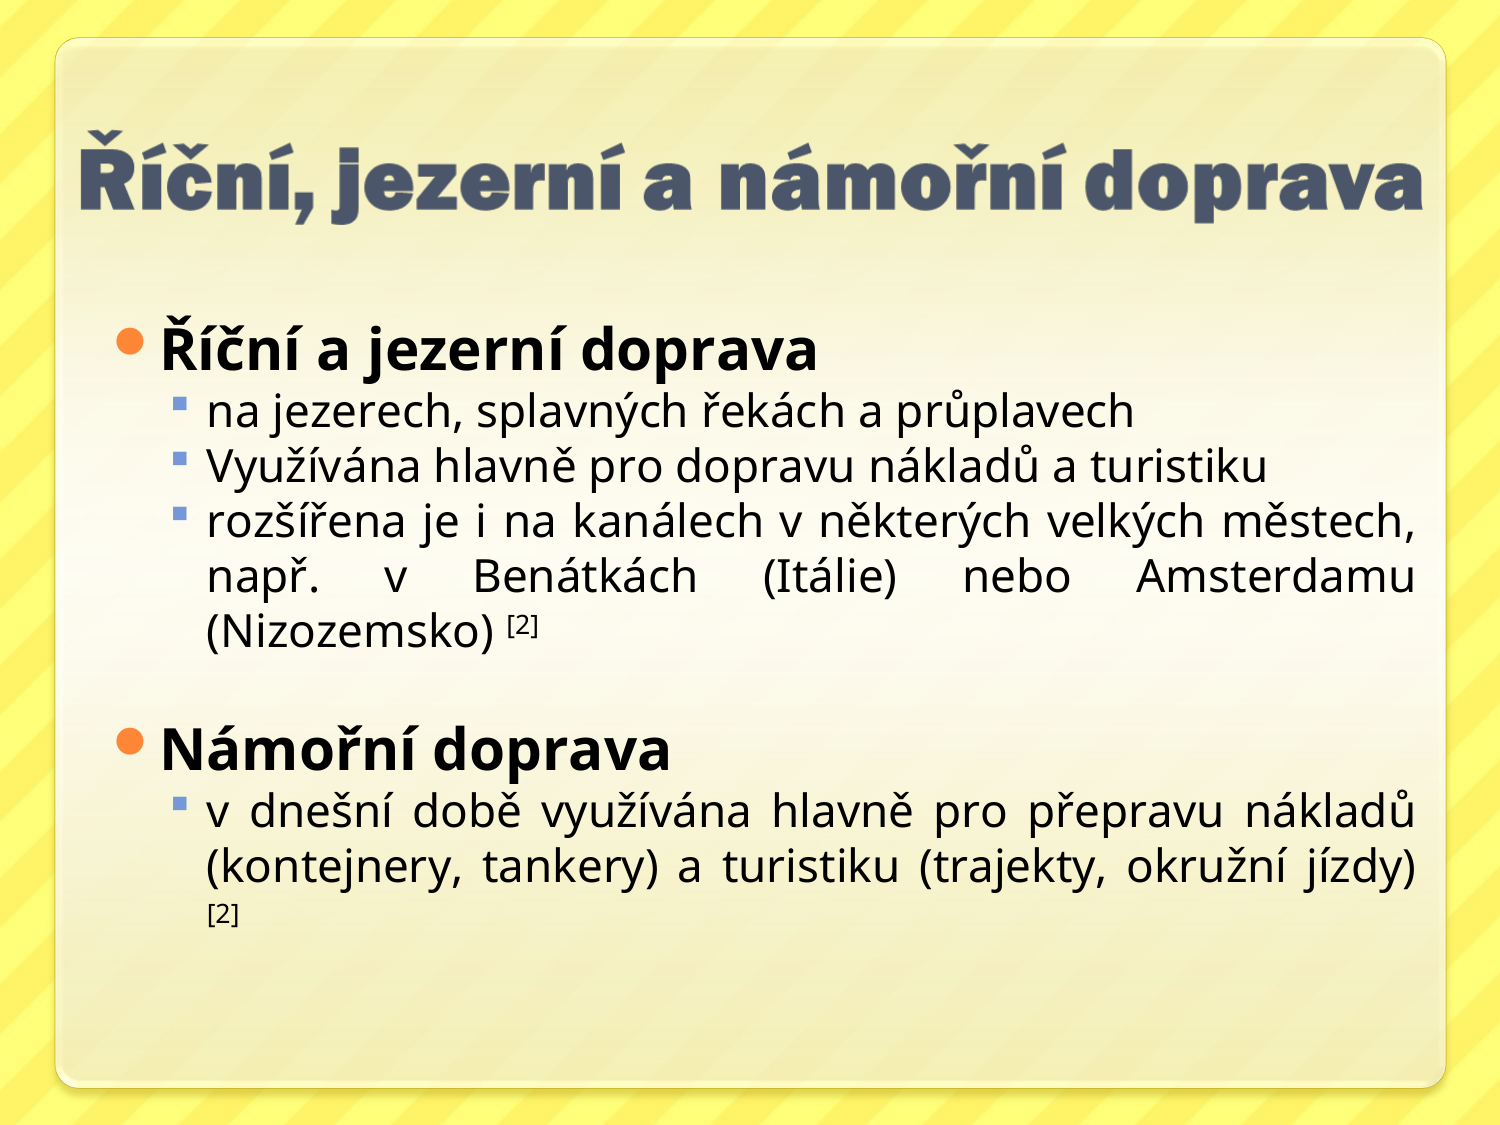

# Říční a jezerní doprava
na jezerech, splavných řekách a průplavech
Využívána hlavně pro dopravu nákladů a turistiku
rozšířena je i na kanálech v některých velkých městech, např. v Benátkách (Itálie) nebo Amsterdamu (Nizozemsko) [2]
Námořní doprava
v dnešní době využívána hlavně pro přepravu nákladů (kontejnery, tankery) a turistiku (trajekty, okružní jízdy) [2]